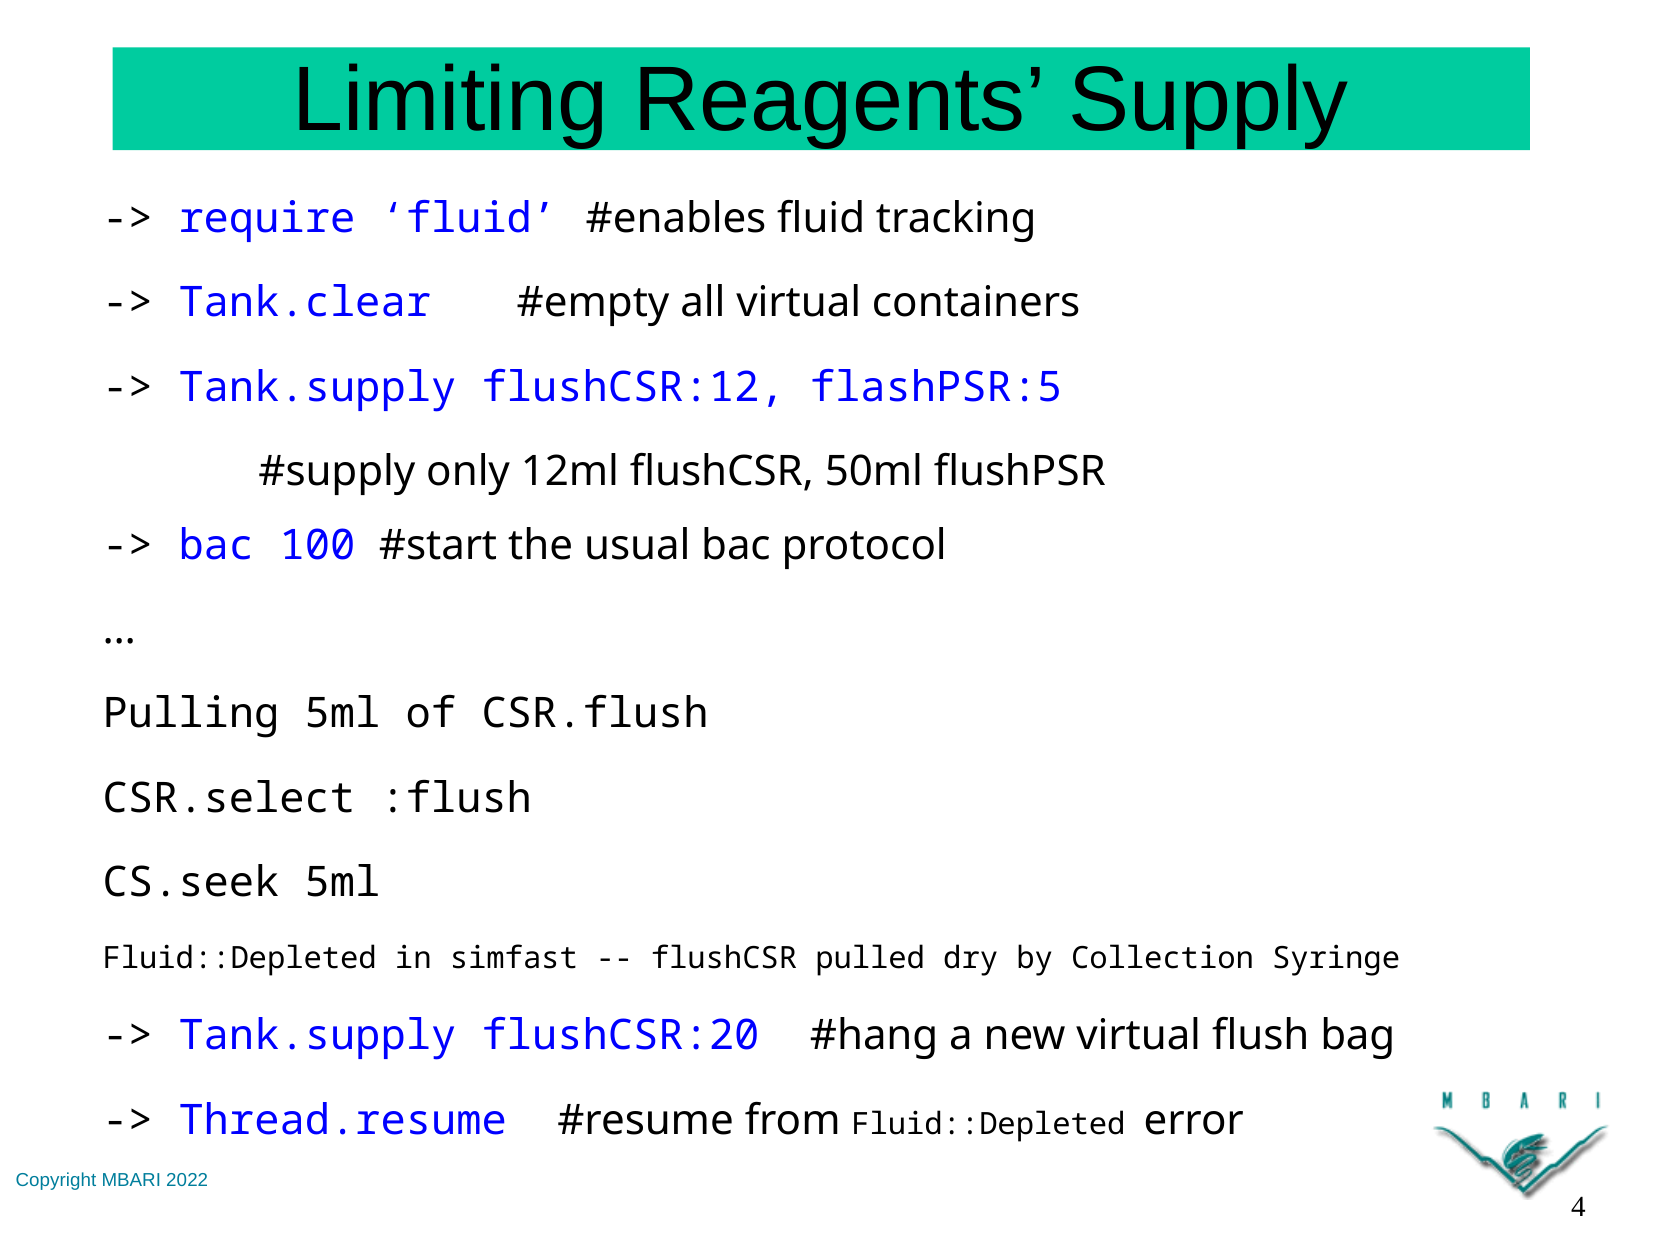

# Limiting Reagents’ Supply
-> require ‘fluid’		#enables fluid tracking
-> Tank.clear		#empty all virtual containers
-> Tank.supply flushCSR:12, flashPSR:5
 #supply only 12ml flushCSR, 50ml flushPSR
-> bac 100		#start the usual bac protocol
…
Pulling 5ml of CSR.flush
CSR.select :flush
CS.seek 5ml
Fluid::Depleted in simfast -- flushCSR pulled dry by Collection Syringe
-> Tank.supply flushCSR:20 #hang a new virtual flush bag
-> Thread.resume #resume from Fluid::Depleted error